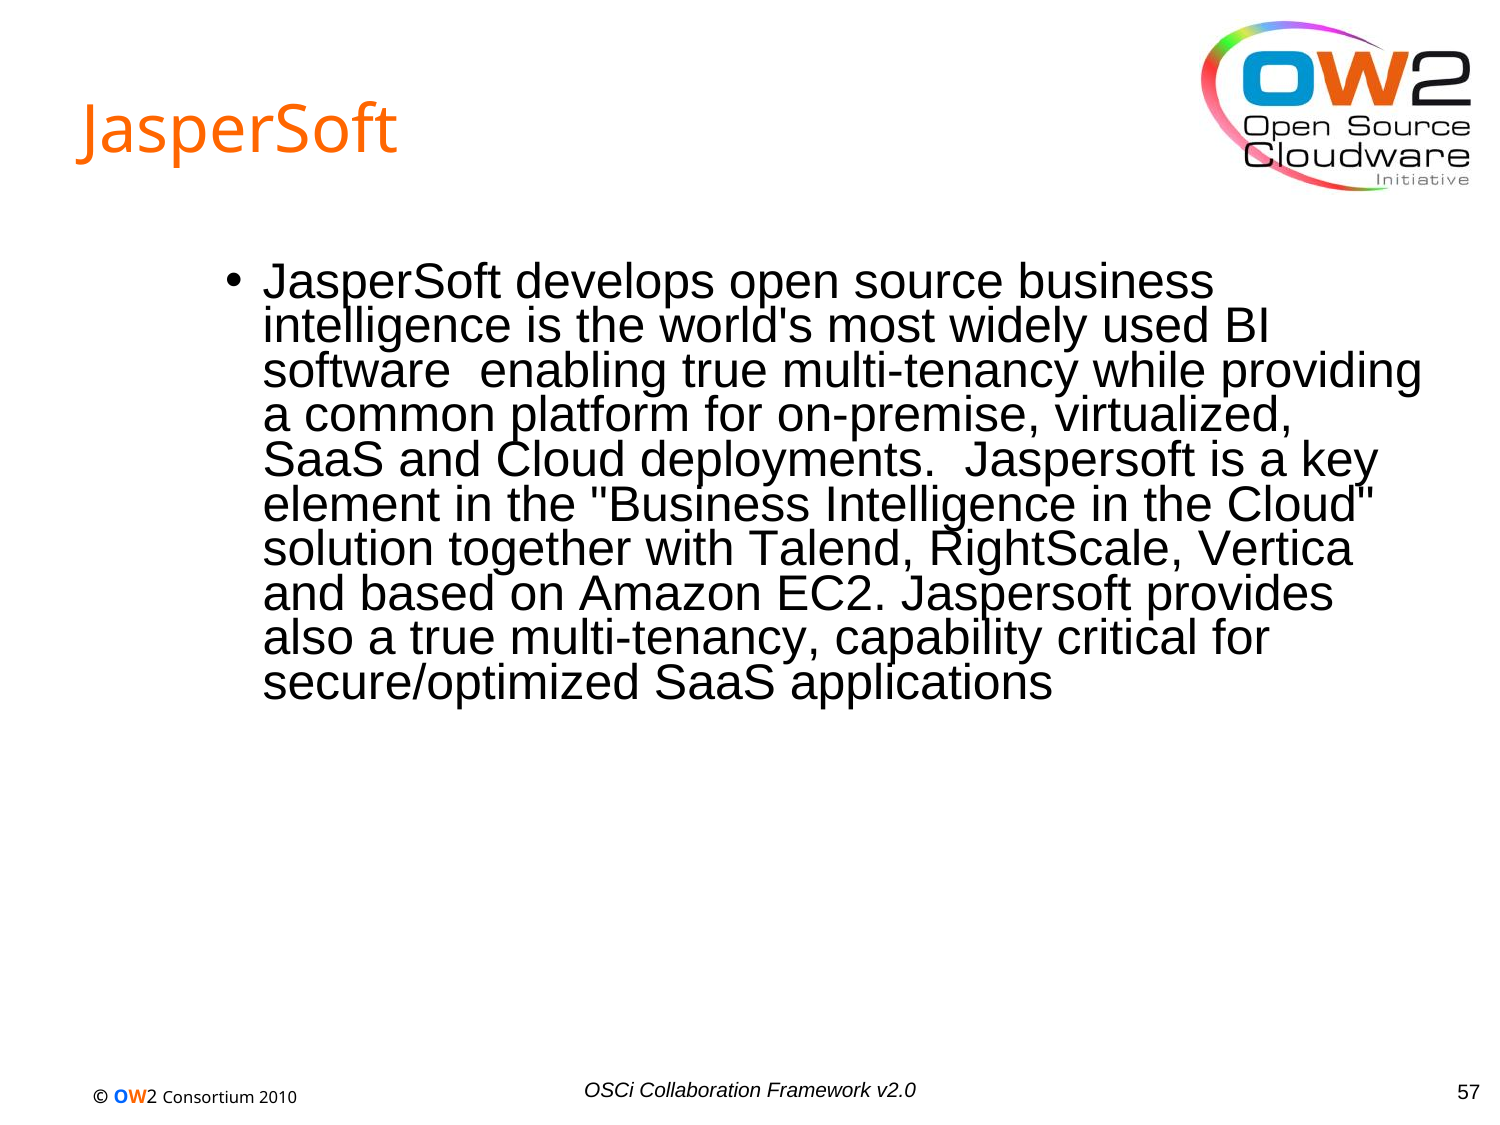

# JasperSoft
JasperSoft develops open source business intelligence is the world's most widely used BI software enabling true multi-tenancy while providing a common platform for on-premise, virtualized, SaaS and Cloud deployments. Jaspersoft is a key element in the "Business Intelligence in the Cloud" solution together with Talend, RightScale, Vertica and based on Amazon EC2. Jaspersoft provides also a true multi-tenancy, capability critical for secure/optimized SaaS applications